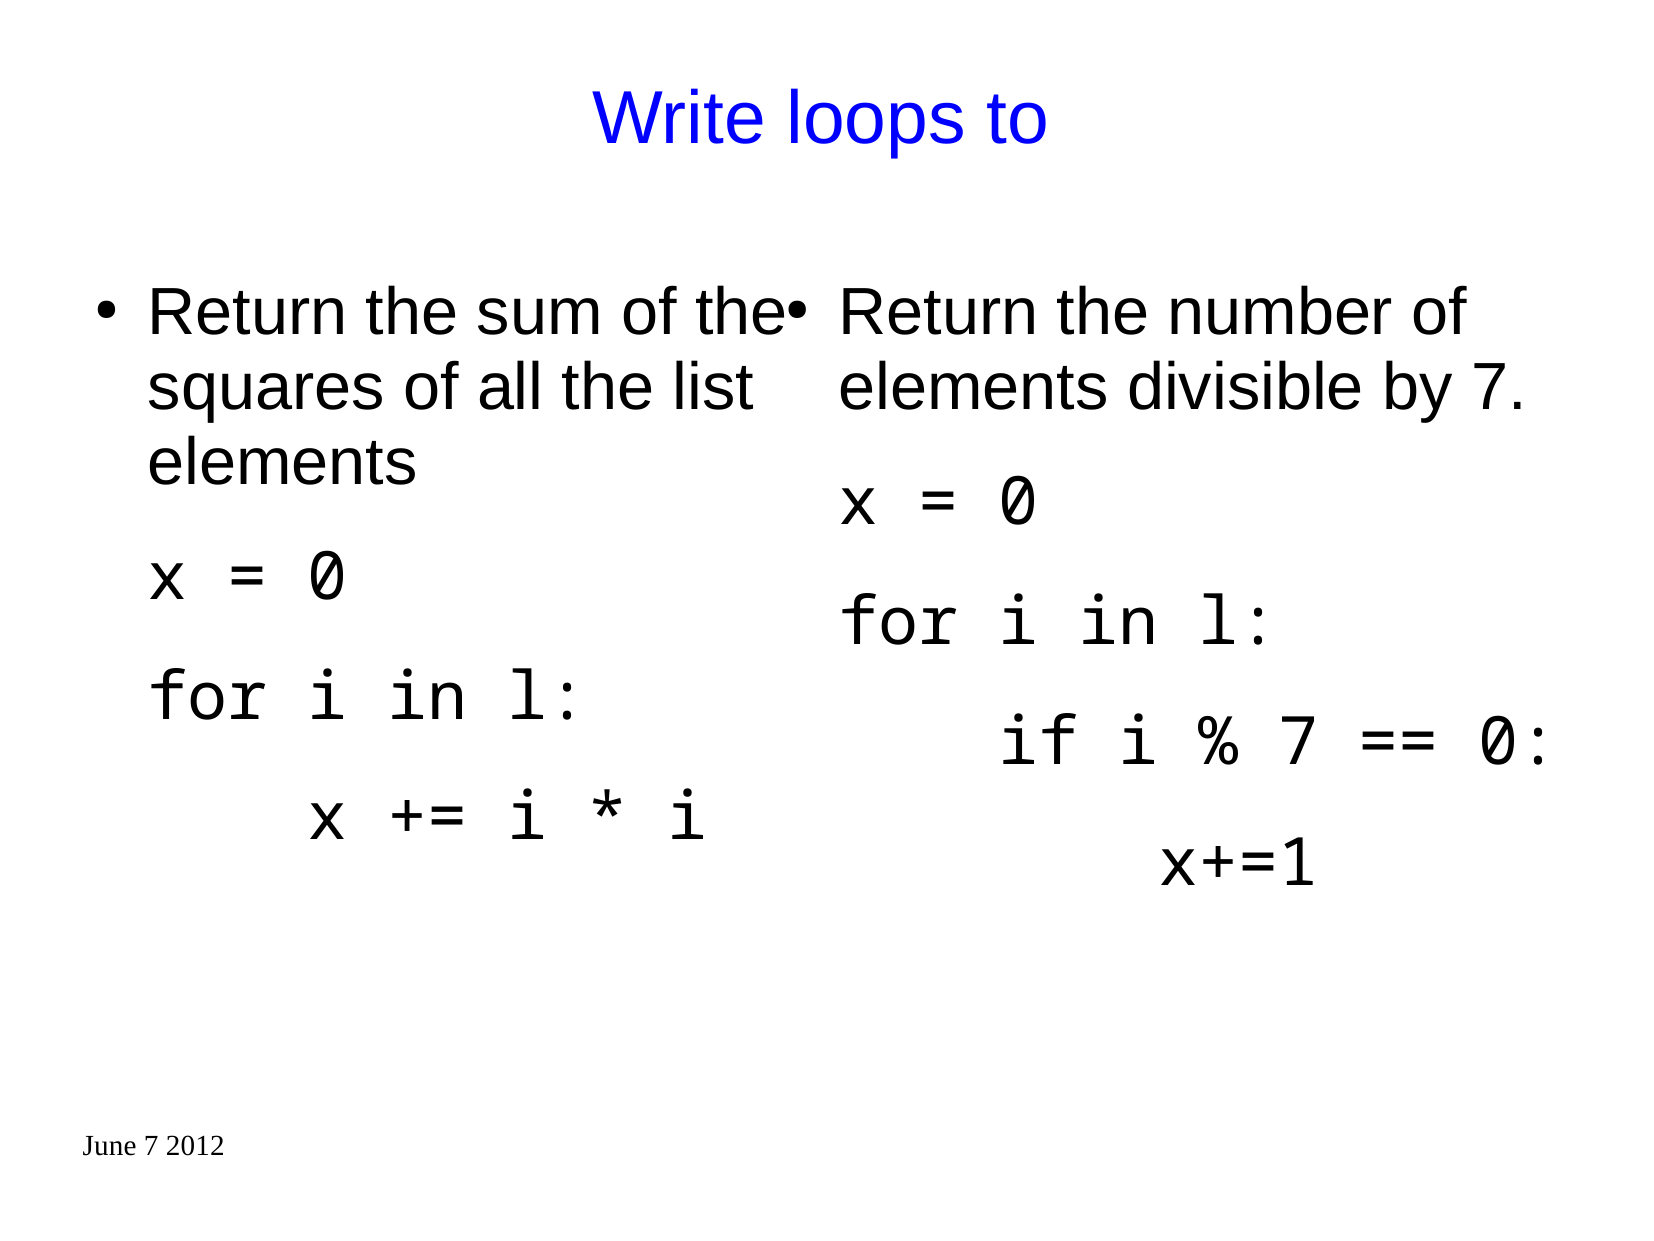

# Write loops to
Return the sum of the squares of all the list elements
x = 0
for i in l:
 x += i * i
Return the number of elements divisible by 7.
x = 0
for i in l:
 if i % 7 == 0:
 x+=1
June 7 2012